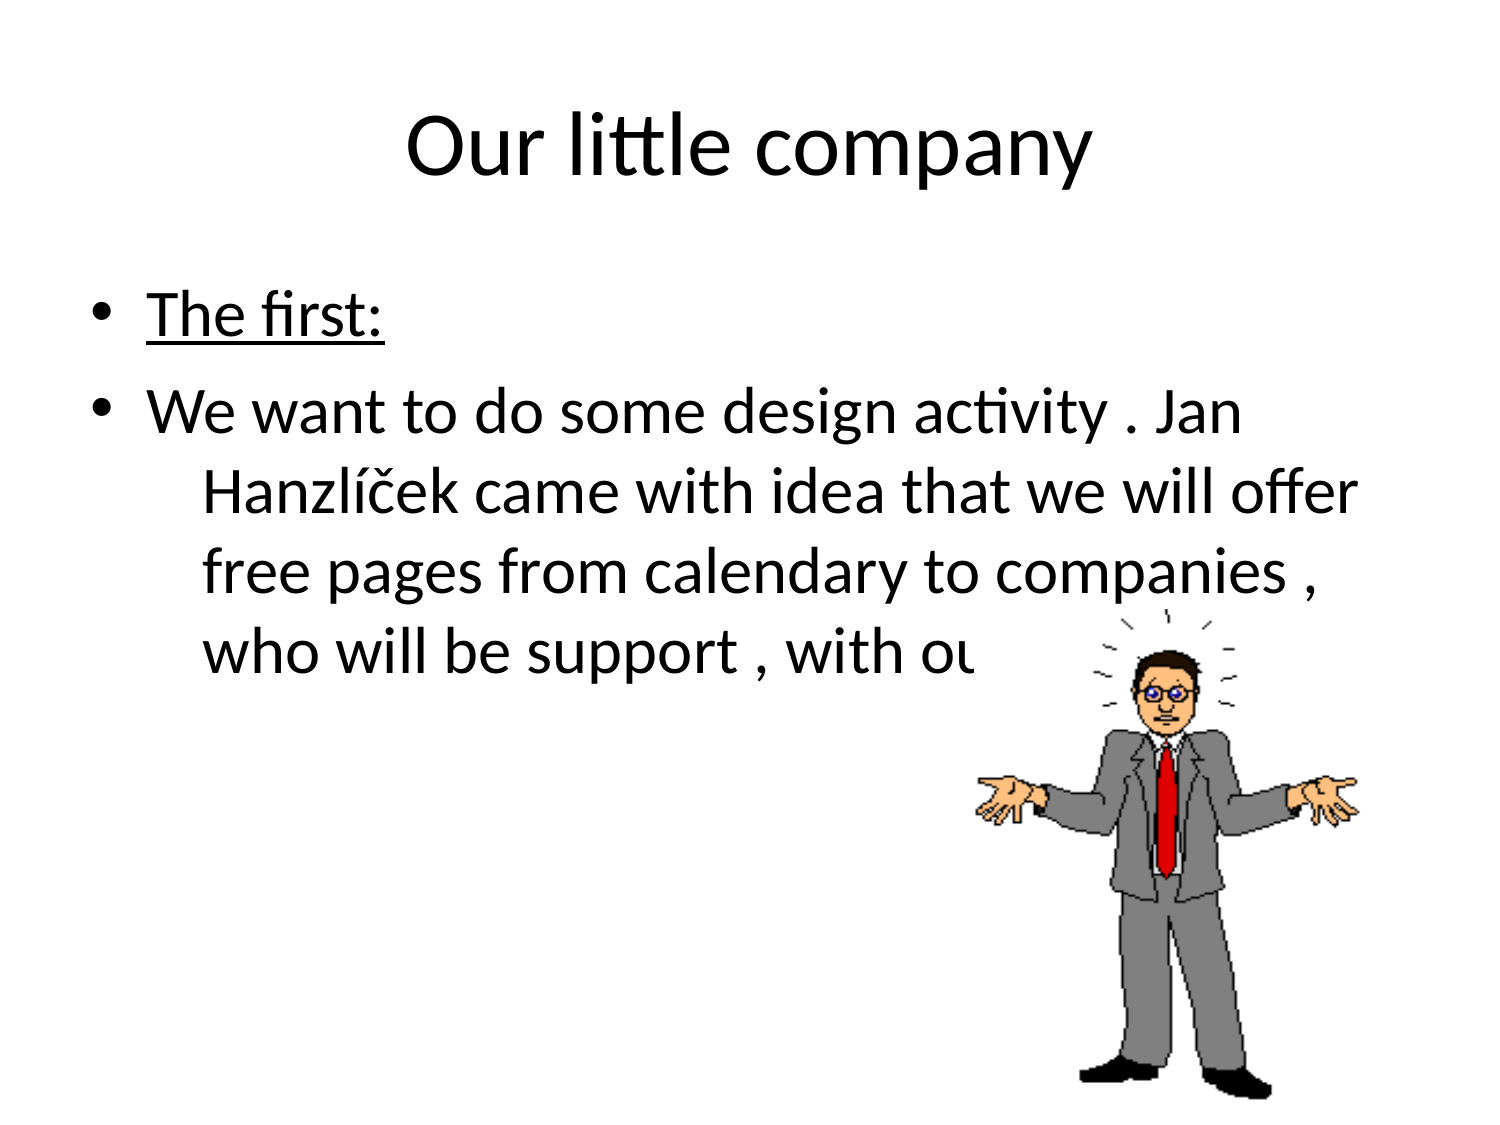

# Our little company
The first:
We want to do some design activity . Jan Hanzlíček came with idea that we will offer free pages from calendary to companies , who will be support , with our idea.